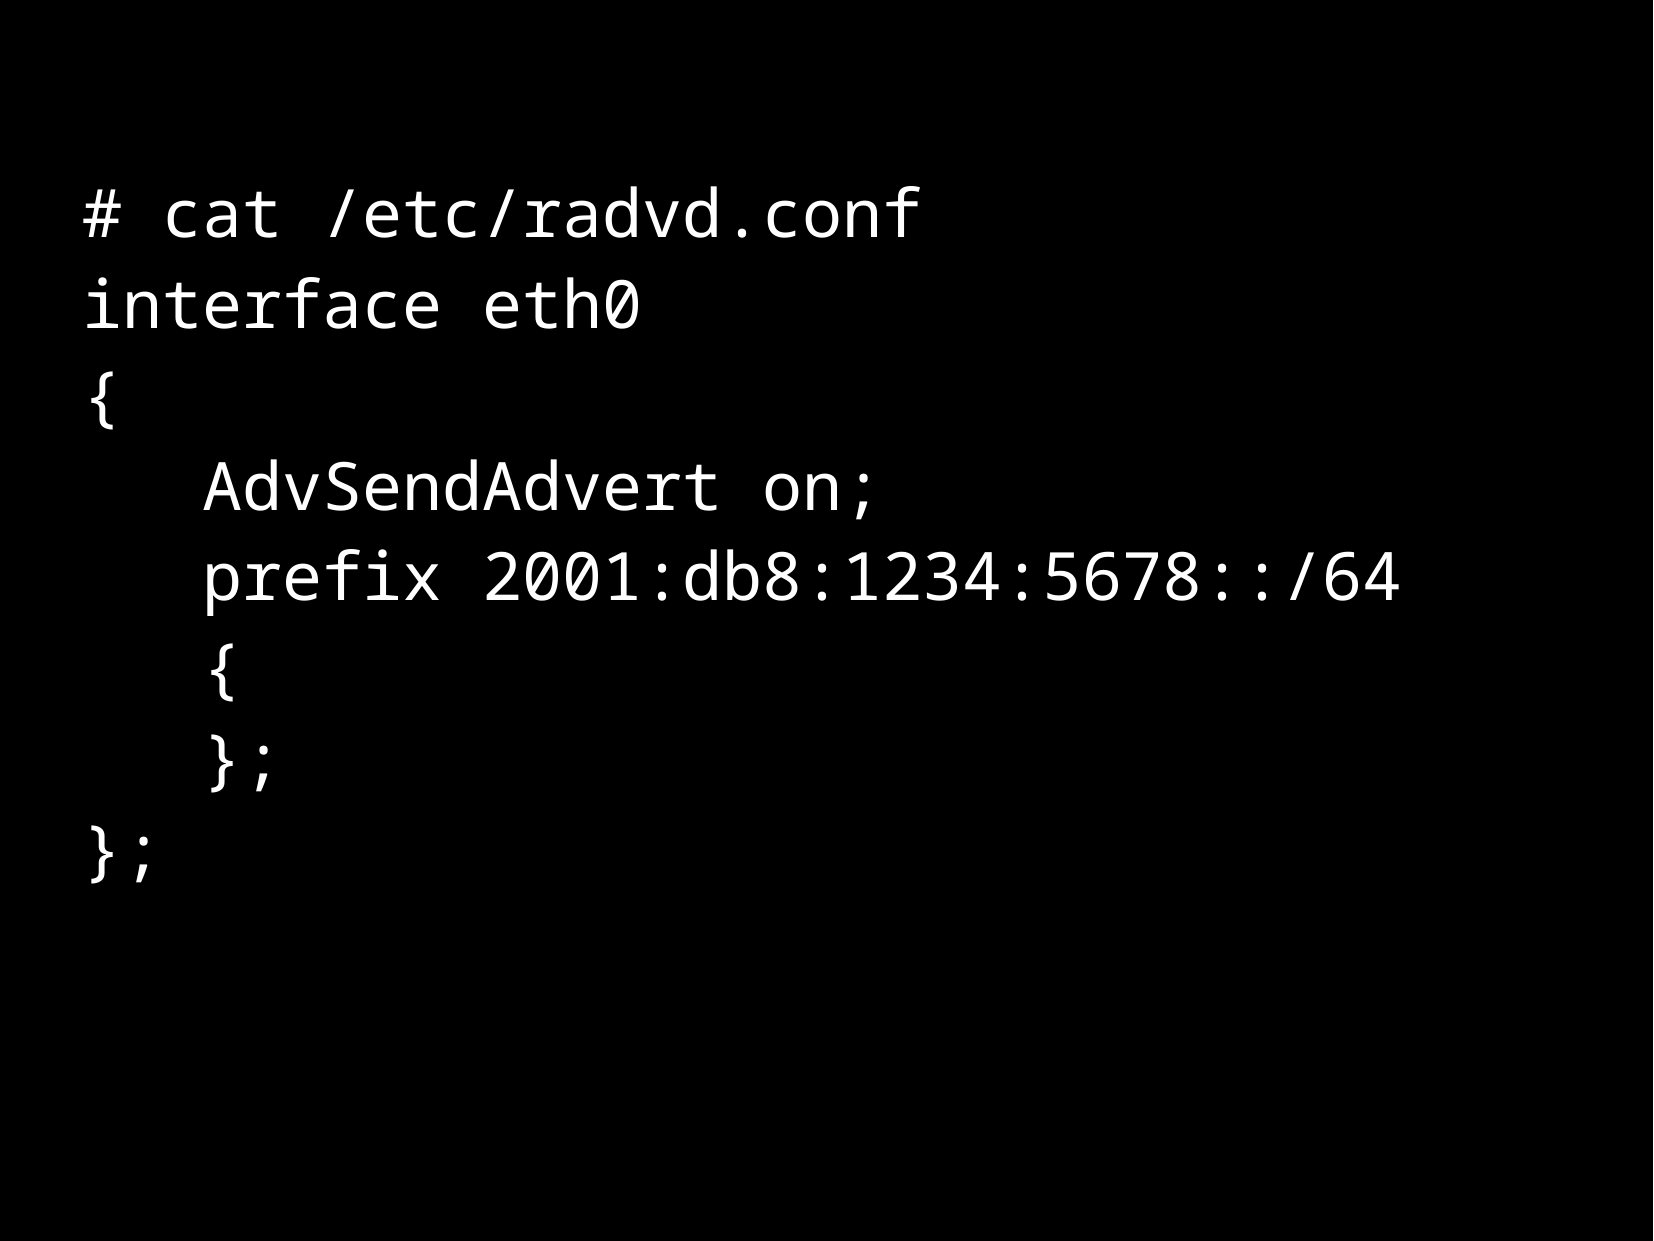

# # cat /etc/radvd.conf
interface eth0
{
 AdvSendAdvert on;
 prefix 2001:db8:1234:5678::/64
 {
 };
};